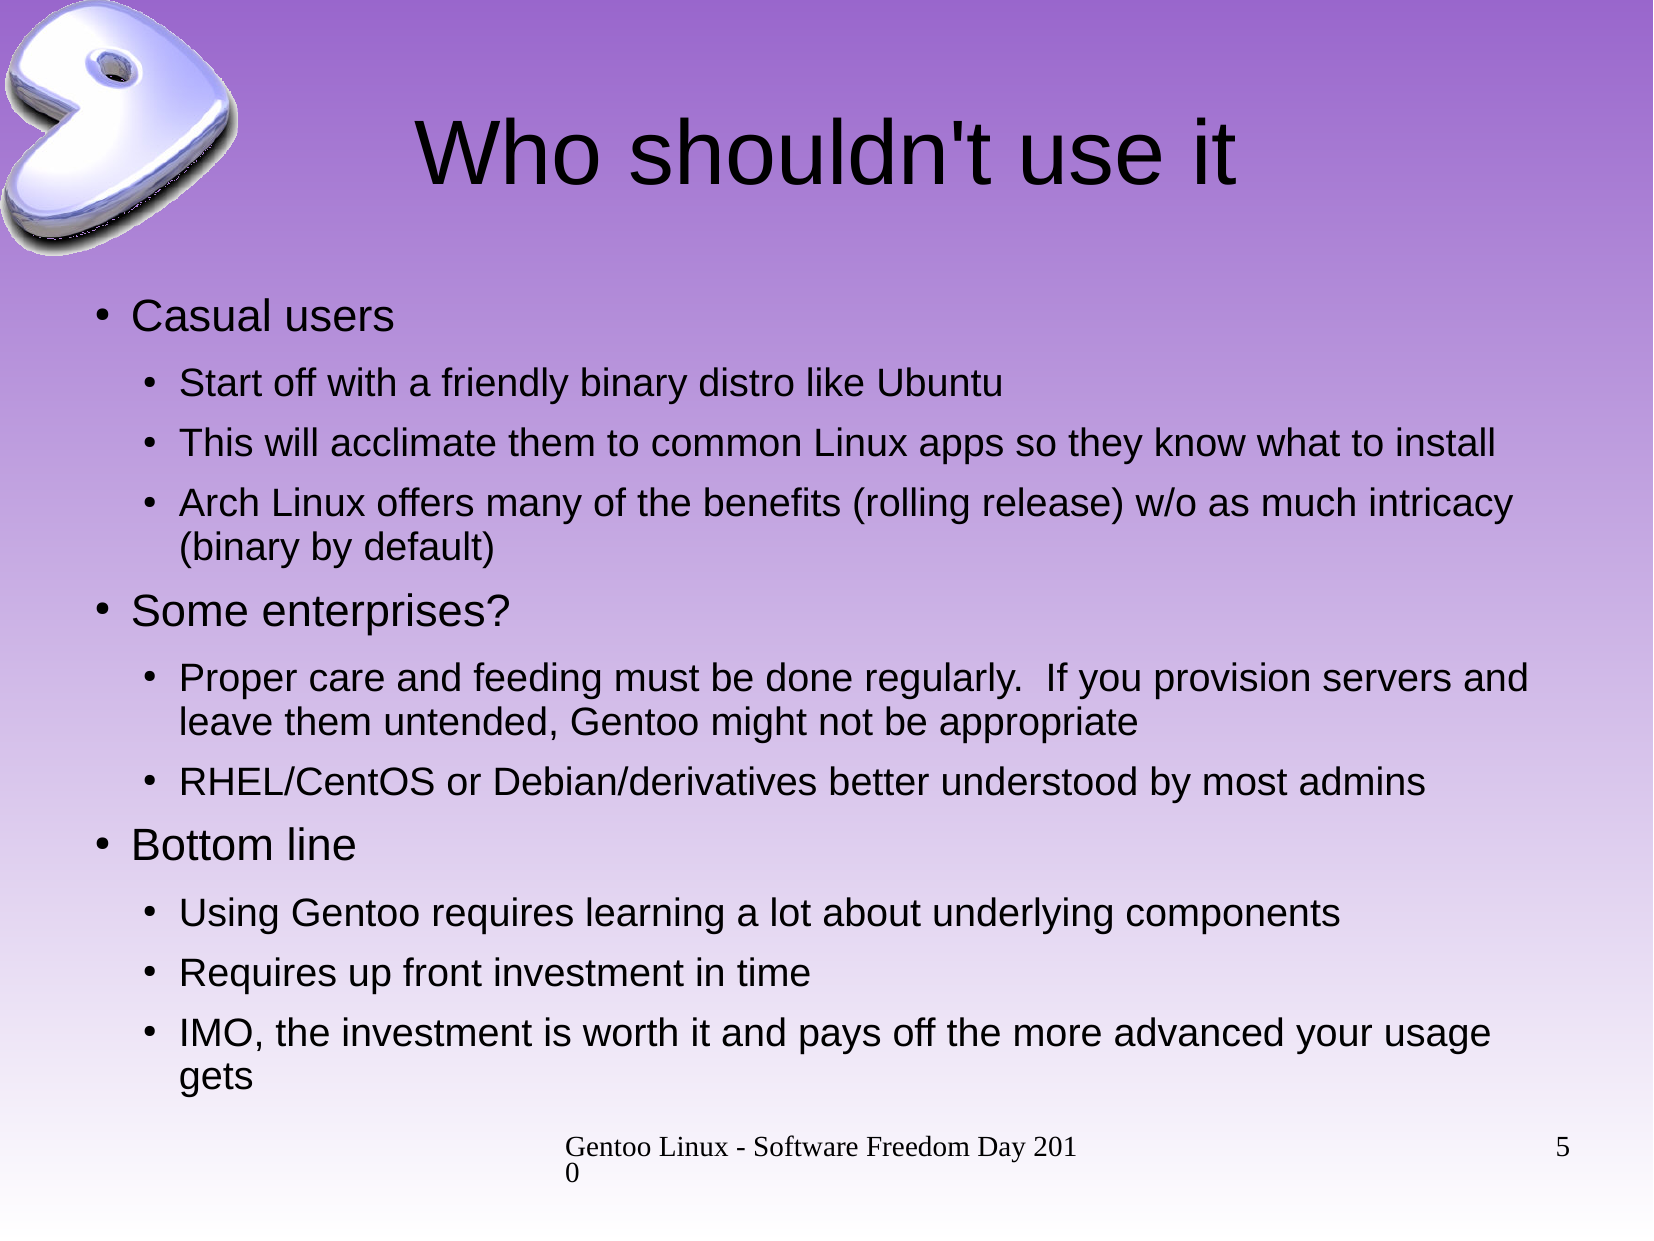

# Who shouldn't use it
Casual users
Start off with a friendly binary distro like Ubuntu
This will acclimate them to common Linux apps so they know what to install
Arch Linux offers many of the benefits (rolling release) w/o as much intricacy (binary by default)
Some enterprises?
Proper care and feeding must be done regularly. If you provision servers and leave them untended, Gentoo might not be appropriate
RHEL/CentOS or Debian/derivatives better understood by most admins
Bottom line
Using Gentoo requires learning a lot about underlying components
Requires up front investment in time
IMO, the investment is worth it and pays off the more advanced your usage gets
Gentoo Linux - Software Freedom Day 2010
5